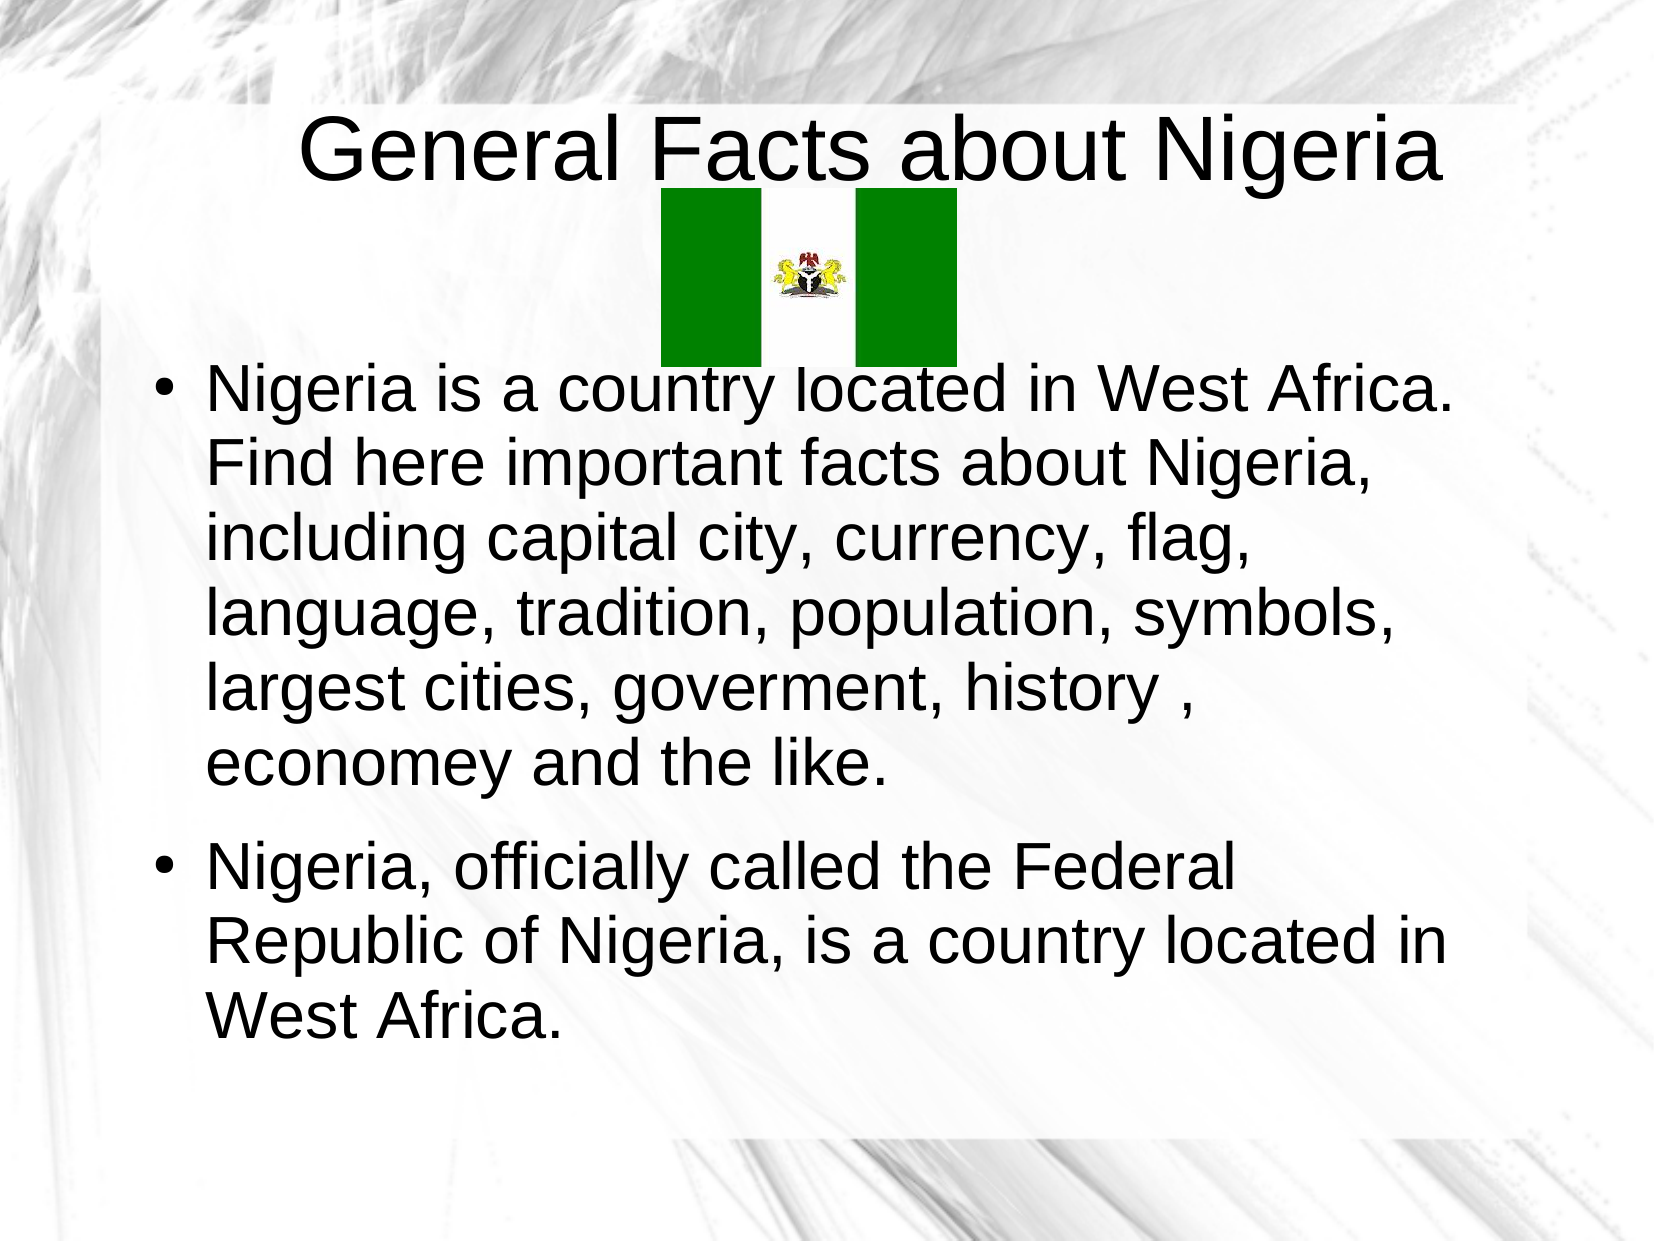

# General Facts about Nigeria
Nigeria is a country located in West Africa. Find here important facts about Nigeria, including capital city, currency, flag, language, tradition, population, symbols, largest cities, goverment, history , economey and the like.
Nigeria, officially called the Federal Republic of Nigeria, is a country located in West Africa.